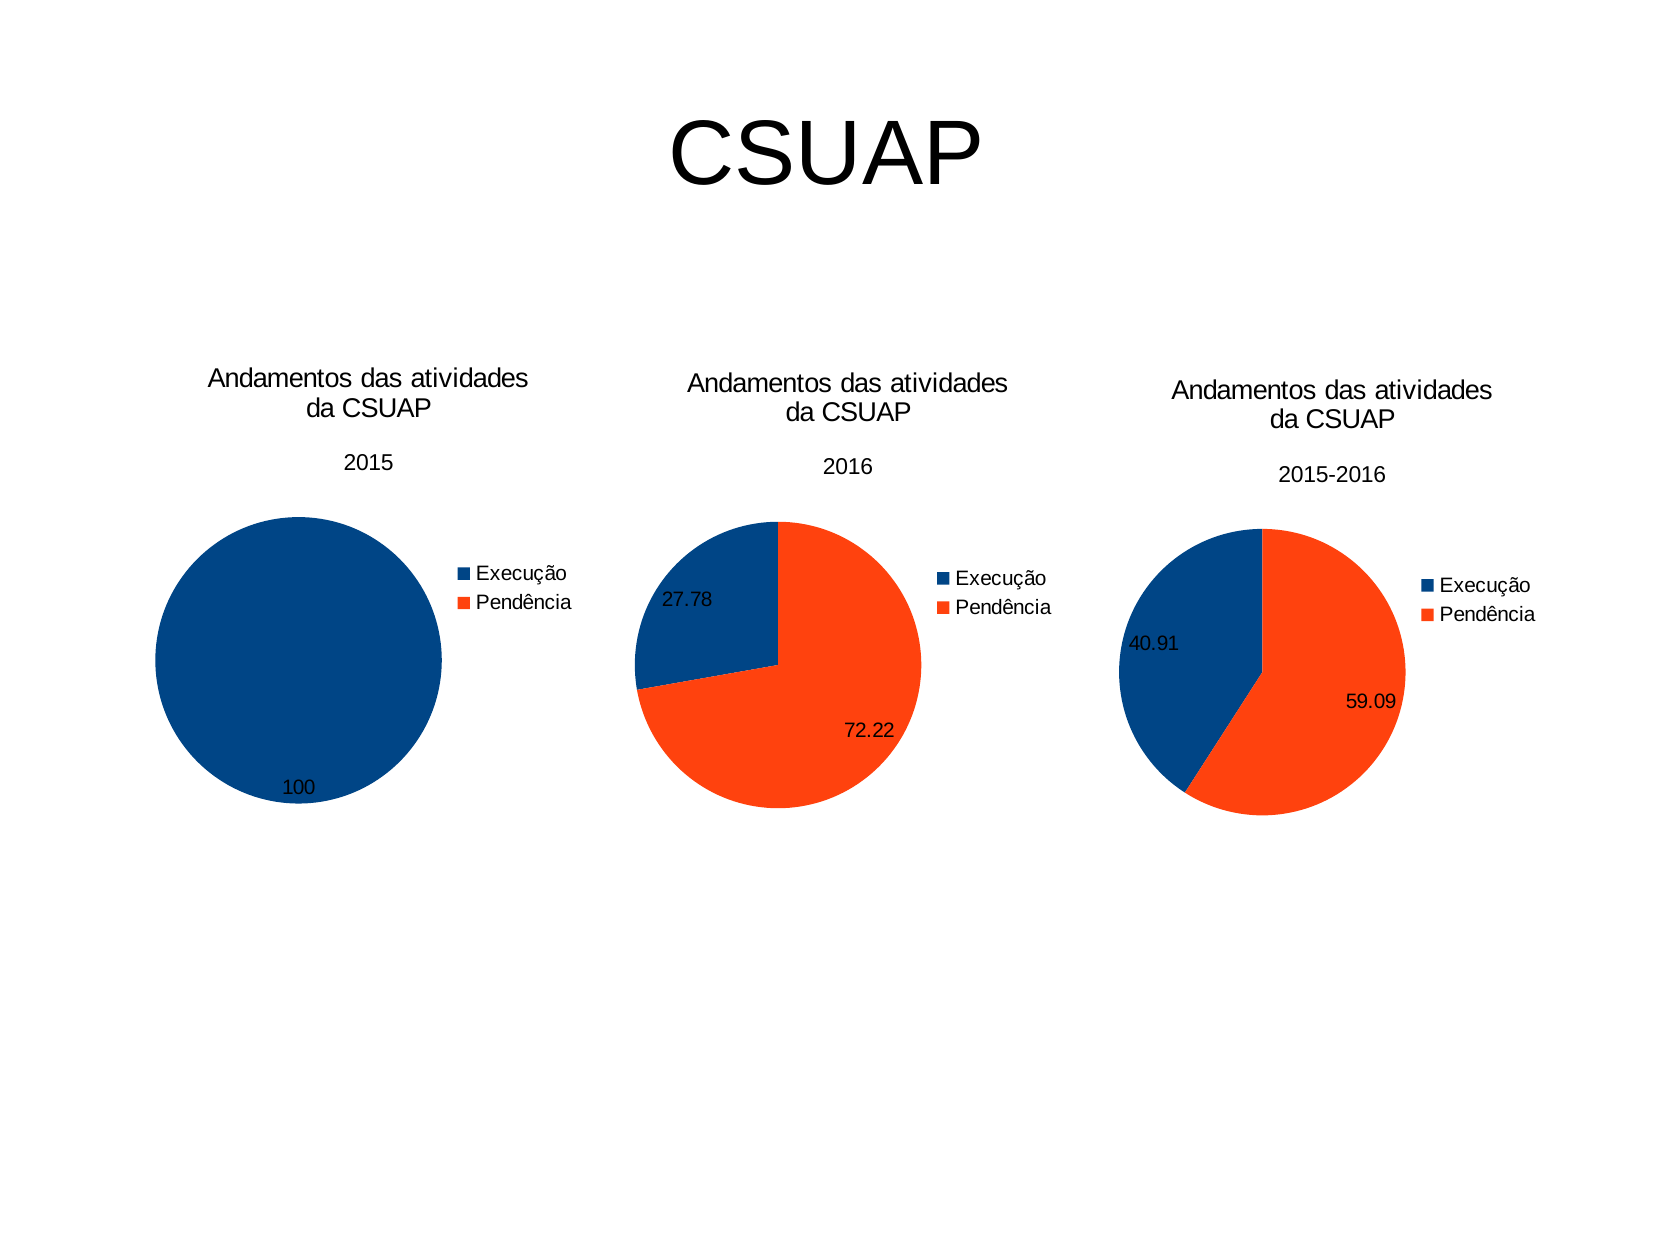

# CSUAP
### Chart: Andamentos das atividades da CSUAP
2015
| Category | Coluna 1 |
|---|---|
| Execução | 100.0 |
| Pendência | 0.0 |
### Chart: Andamentos das atividades da CSUAP
2016
| Category | Coluna 1 |
|---|---|
| Execução | 27.78 |
| Pendência | 72.22 |
### Chart: Andamentos das atividades da CSUAP
2015-2016
| Category | Coluna 1 |
|---|---|
| Execução | 40.91 |
| Pendência | 59.09 |